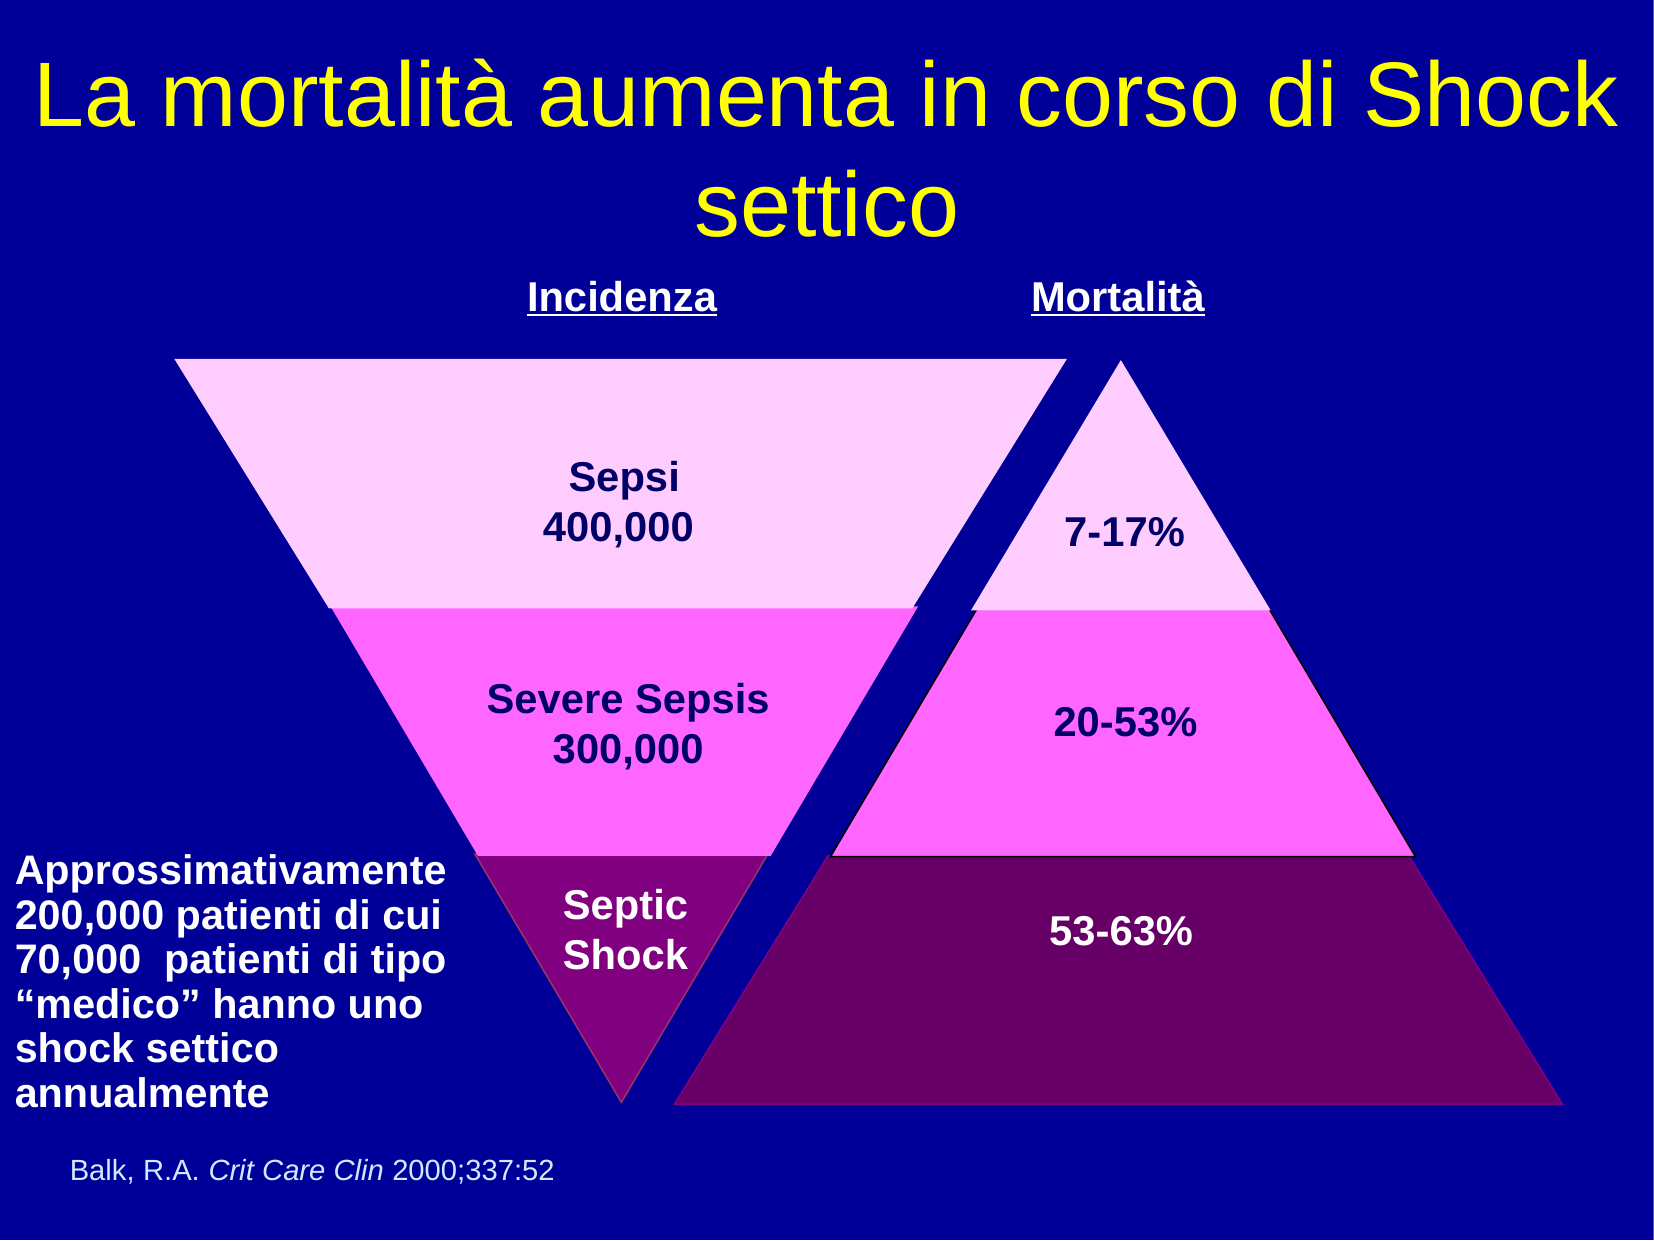

# La mortalità aumenta in corso di Shock settico
Incidenza
Mortalità
Sepsi
400,000
7-17%
Severe Sepsis
300,000
20-53%
Approssimativamente 200,000 patienti di cui 70,000 patienti di tipo “medico” hanno uno shock settico annualmente
Septic Shock
53-63%
Balk, R.A. Crit Care Clin 2000;337:52